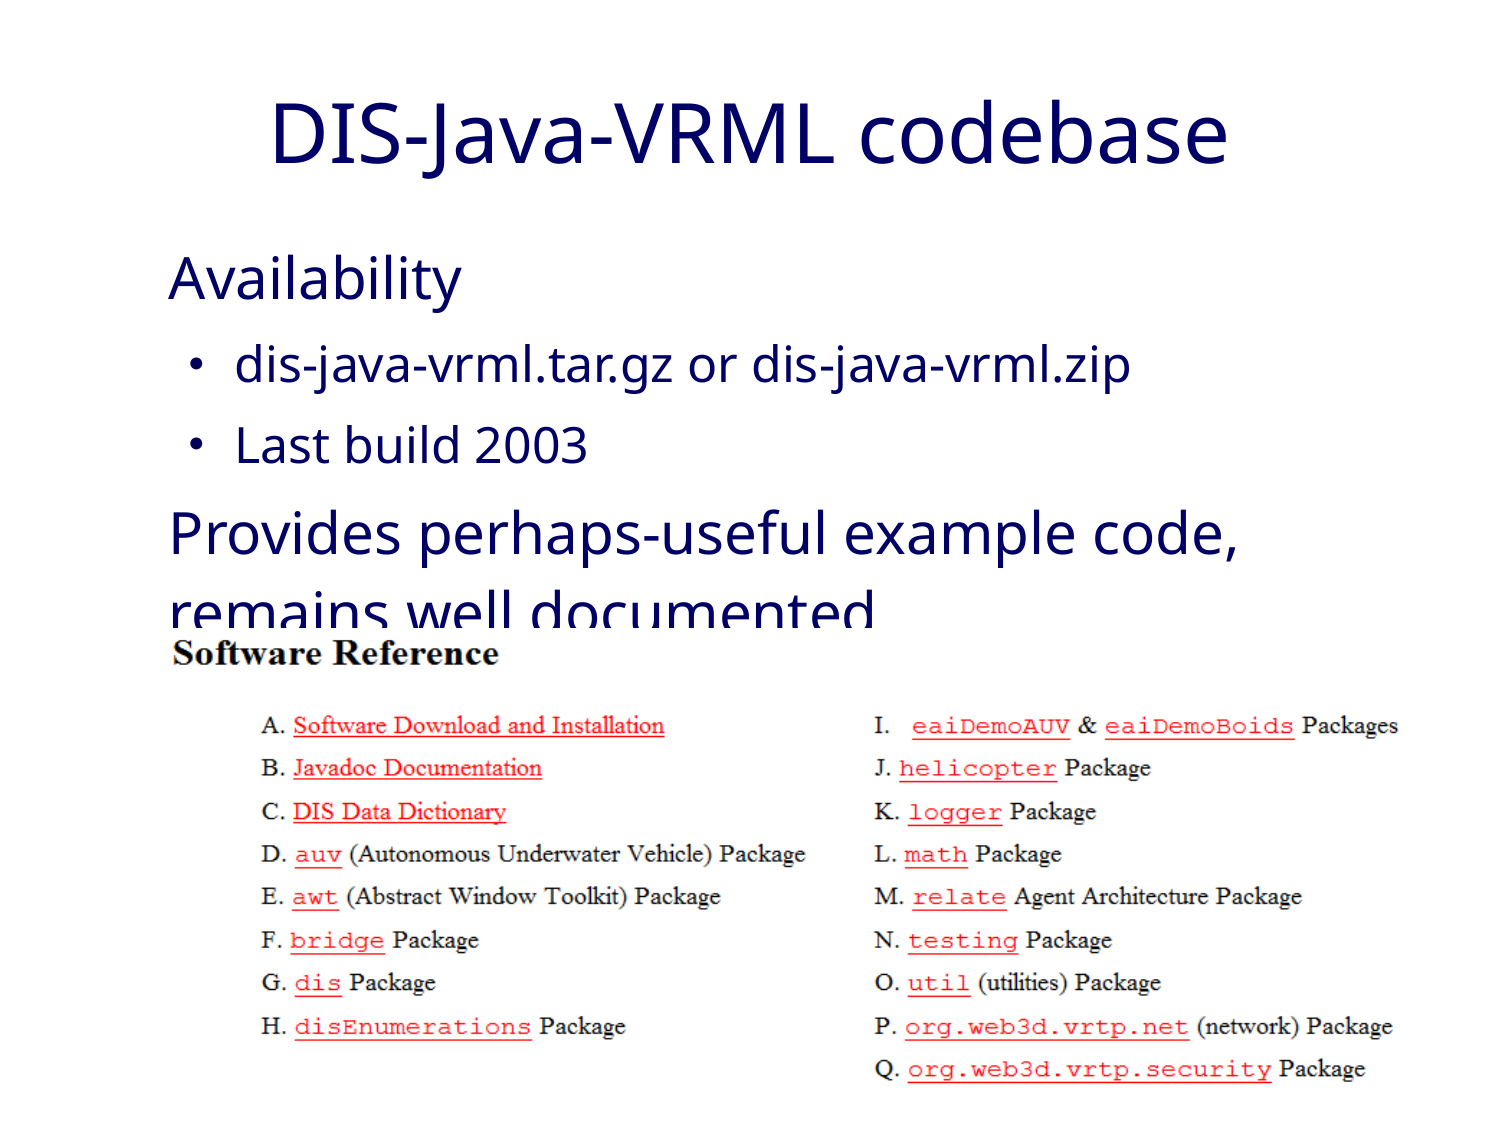

# DIS-Java-VRML codebase
Availability
dis-java-vrml.tar.gz or dis-java-vrml.zip
Last build 2003
Provides perhaps-useful example code, remains well documented